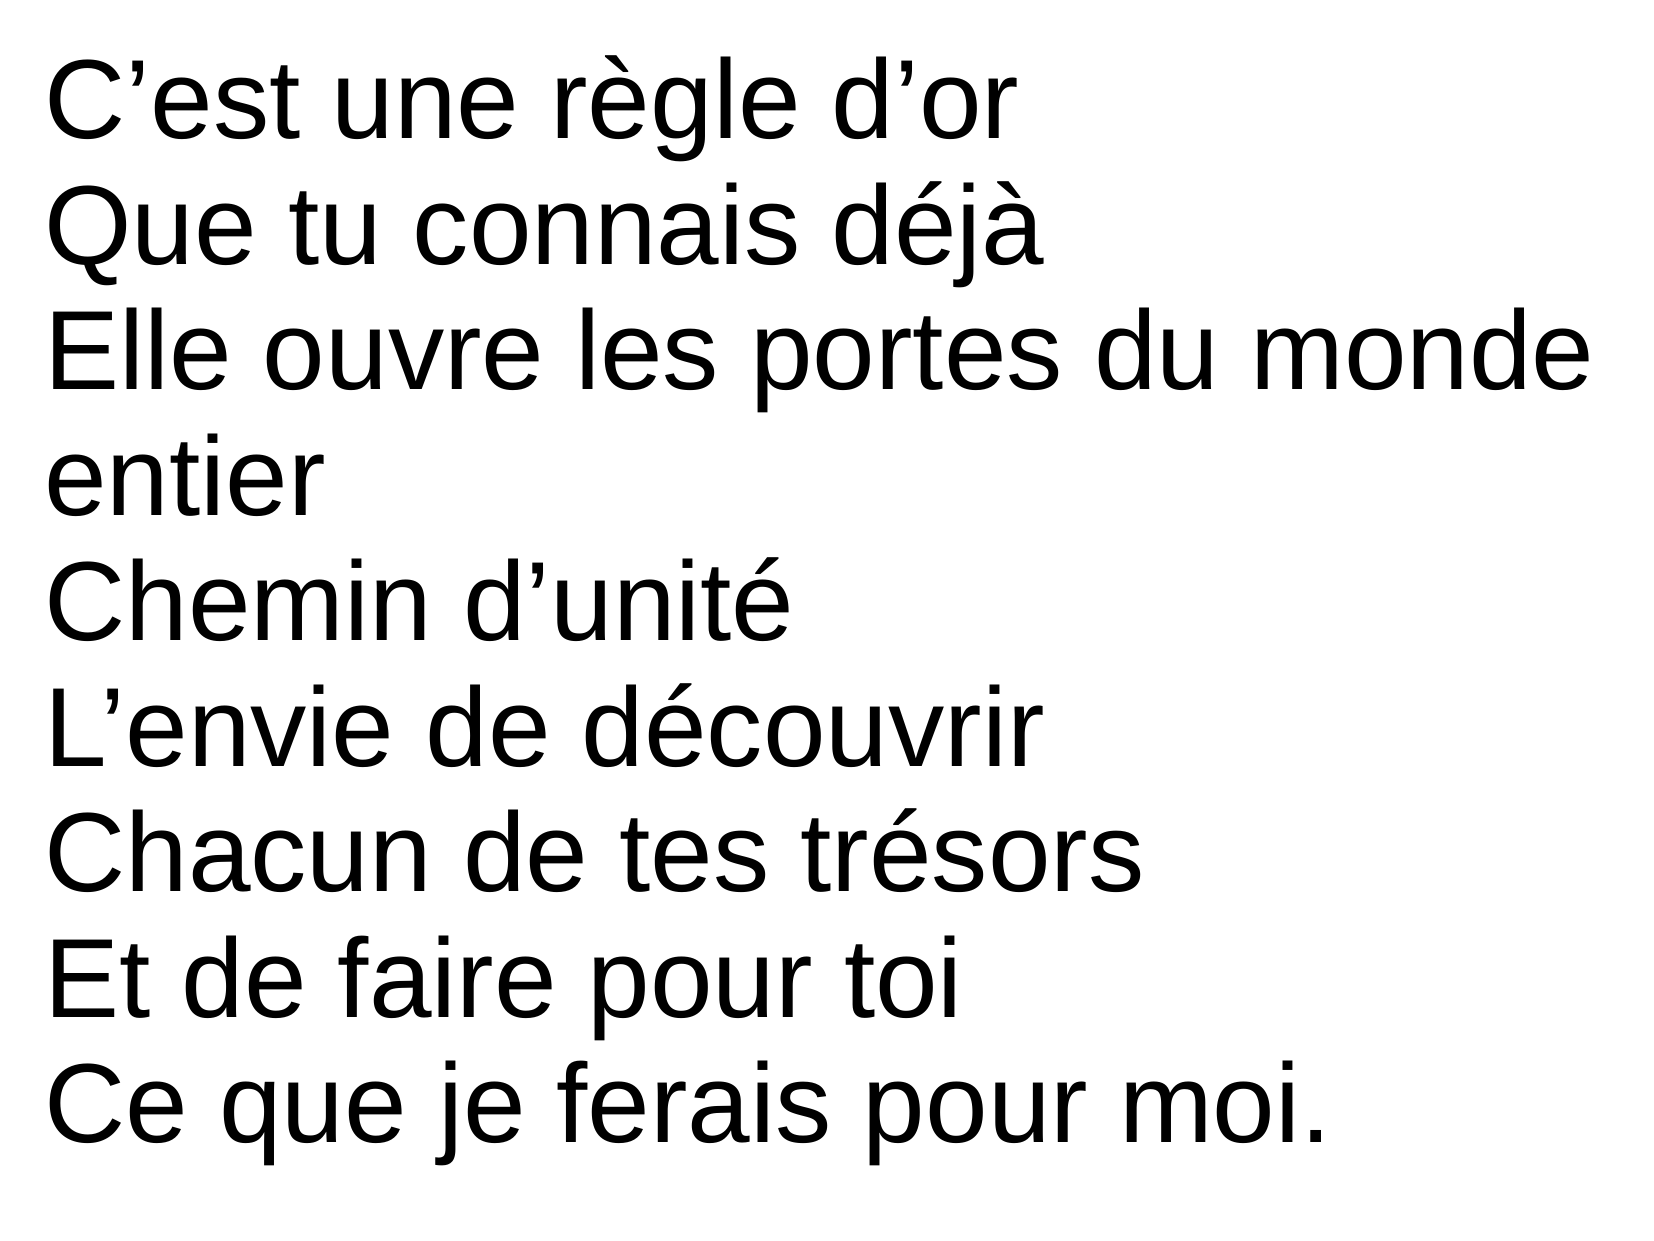

C’est une règle d’or
Que tu connais déjà
Elle ouvre les portes du monde entier
Chemin d’unité
L’envie de découvrir
Chacun de tes trésors
Et de faire pour toi
Ce que je ferais pour moi.